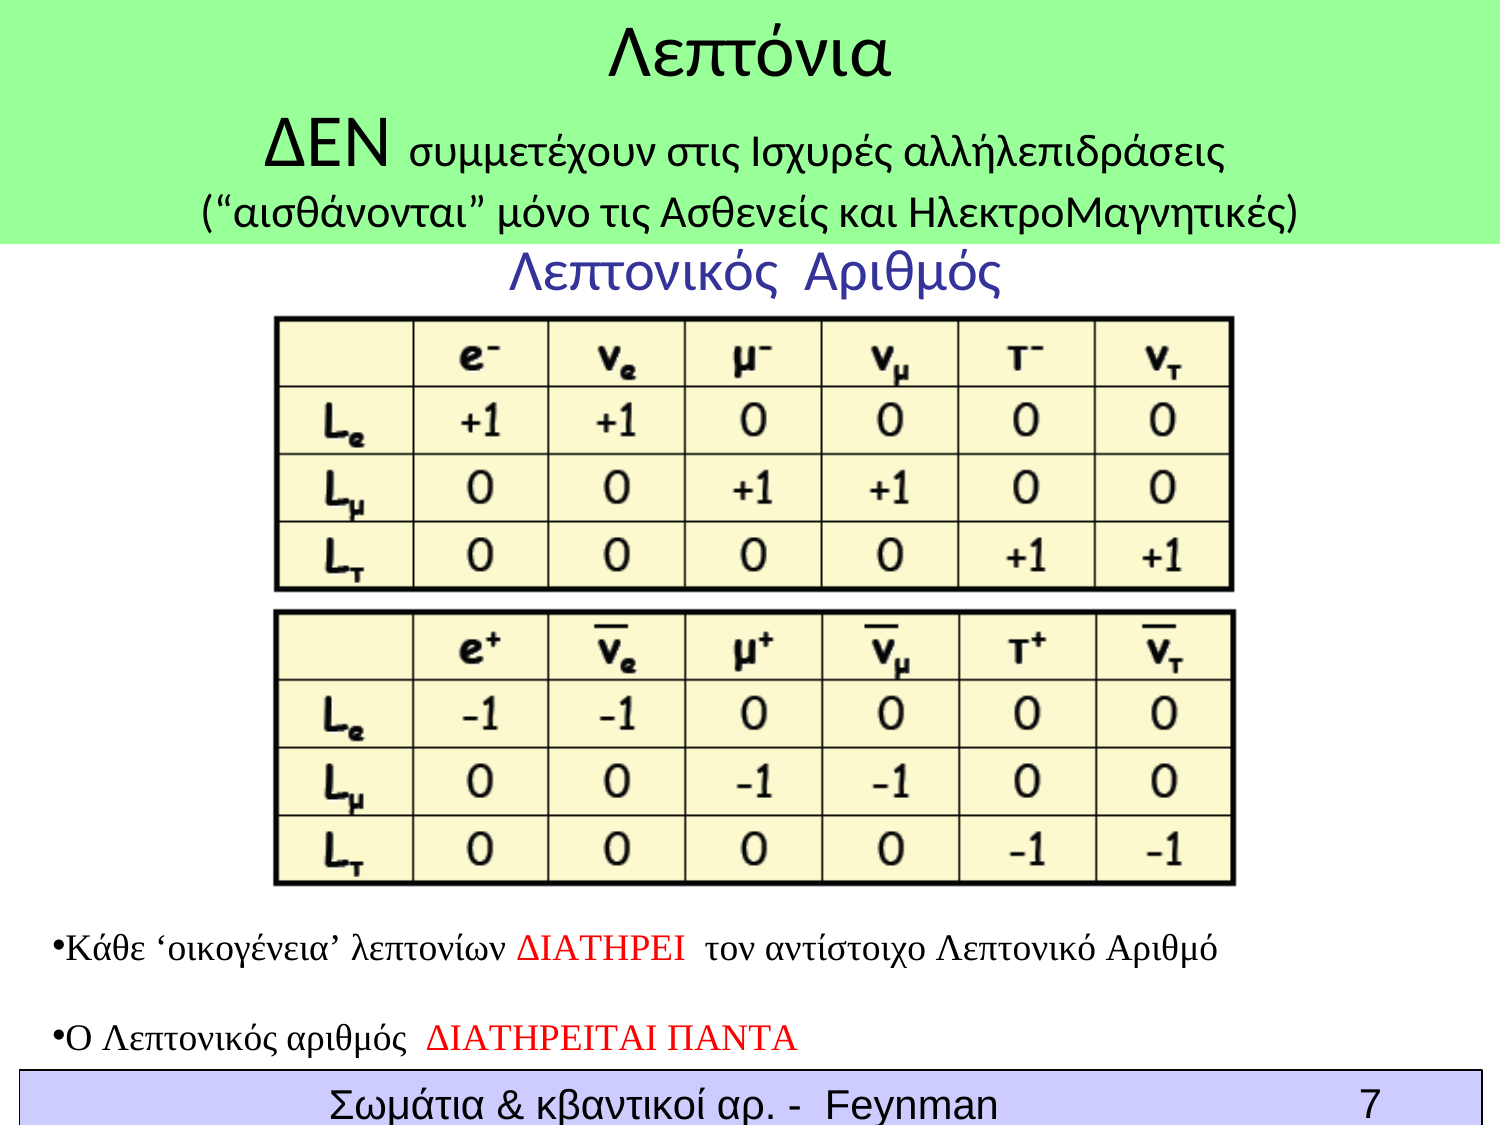

Λεπτόνια
ΔΕΝ συμμετέχουν στις Ισχυρές αλλήλεπιδράσεις
(“αισθάνονται” μόνο τις Ασθενείς και ΗλεκτροΜαγνητικές)
Λεπτονικός Αριθμός
Κάθε ‘οικογένεια’ λεπτονίων ΔΙΑΤΗΡΕΙ τον αντίστοιχο Λεπτονικό Αριθμό
Ο Λεπτονικός αριθμός ΔΙΑΤΗΡΕΙΤΑΙ ΠΑΝΤΑ
7
Σωμάτια & κβαντικοί αρ. - Feynman